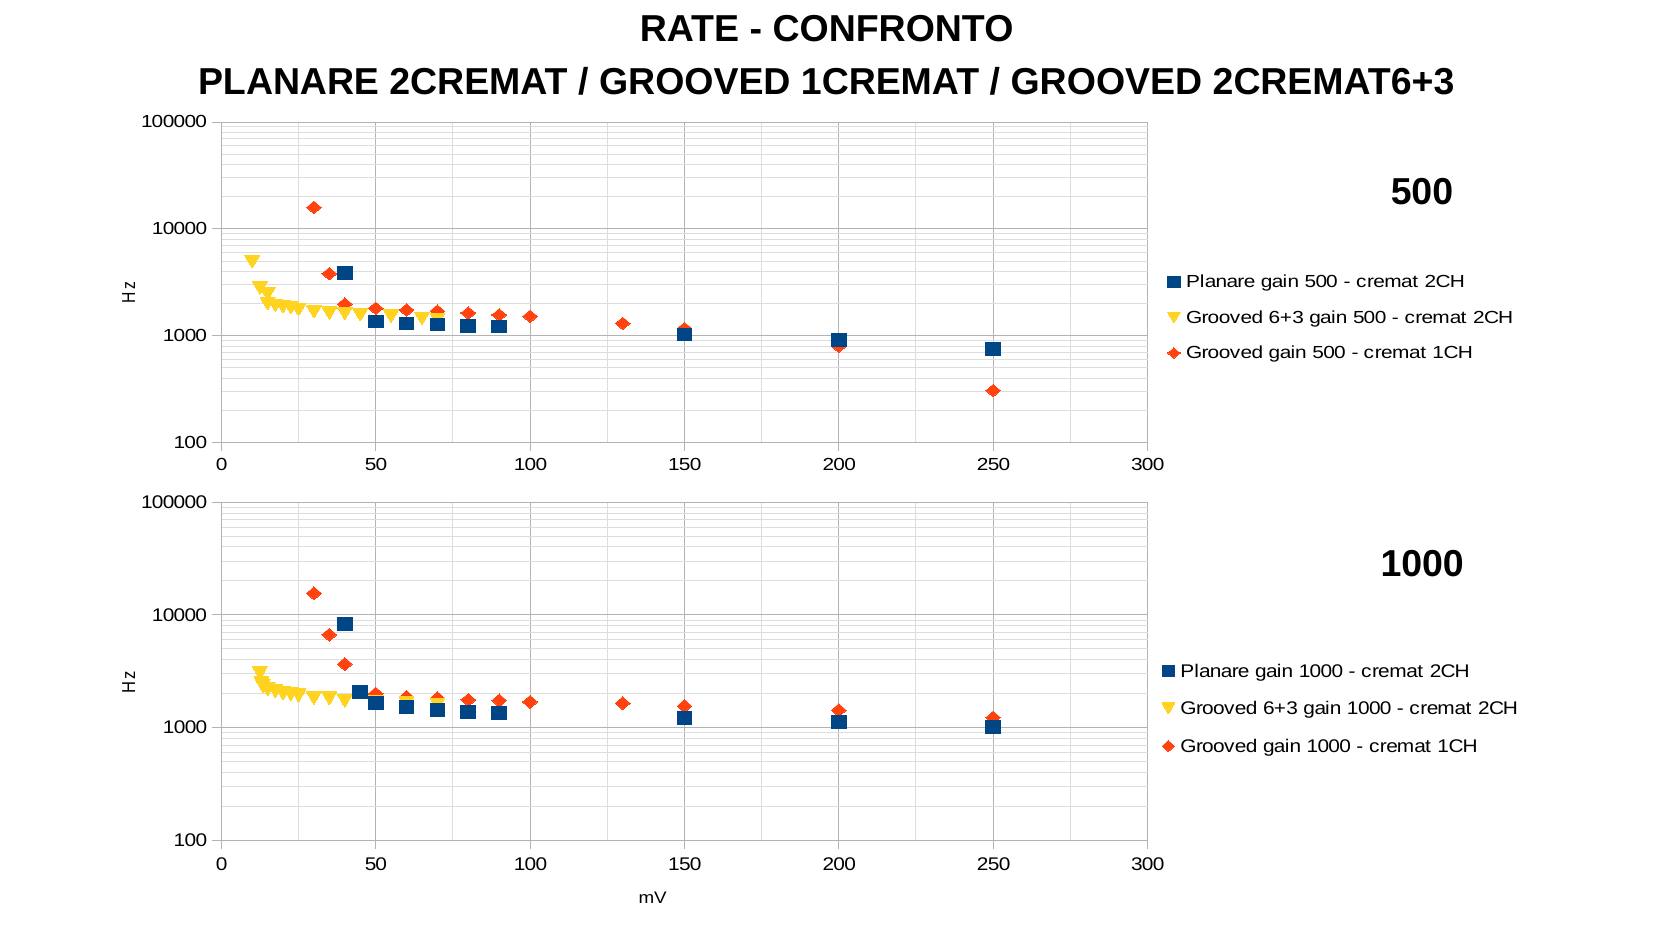

RATE - CONFRONTO
PLANARE 2CREMAT / GROOVED 1CREMAT / GROOVED 2CREMAT6+3
### Chart
| Category | Planare gain 500 - cremat 2CH | Grooved 6+3 gain 500 - cremat 2CH | Grooved gain 500 - cremat 1CH |
|---|---|---|---|500
### Chart
| Category | Planare gain 1000 - cremat 2CH | Grooved 6+3 gain 1000 - cremat 2CH | Grooved gain 1000 - cremat 1CH |
|---|---|---|---|1000